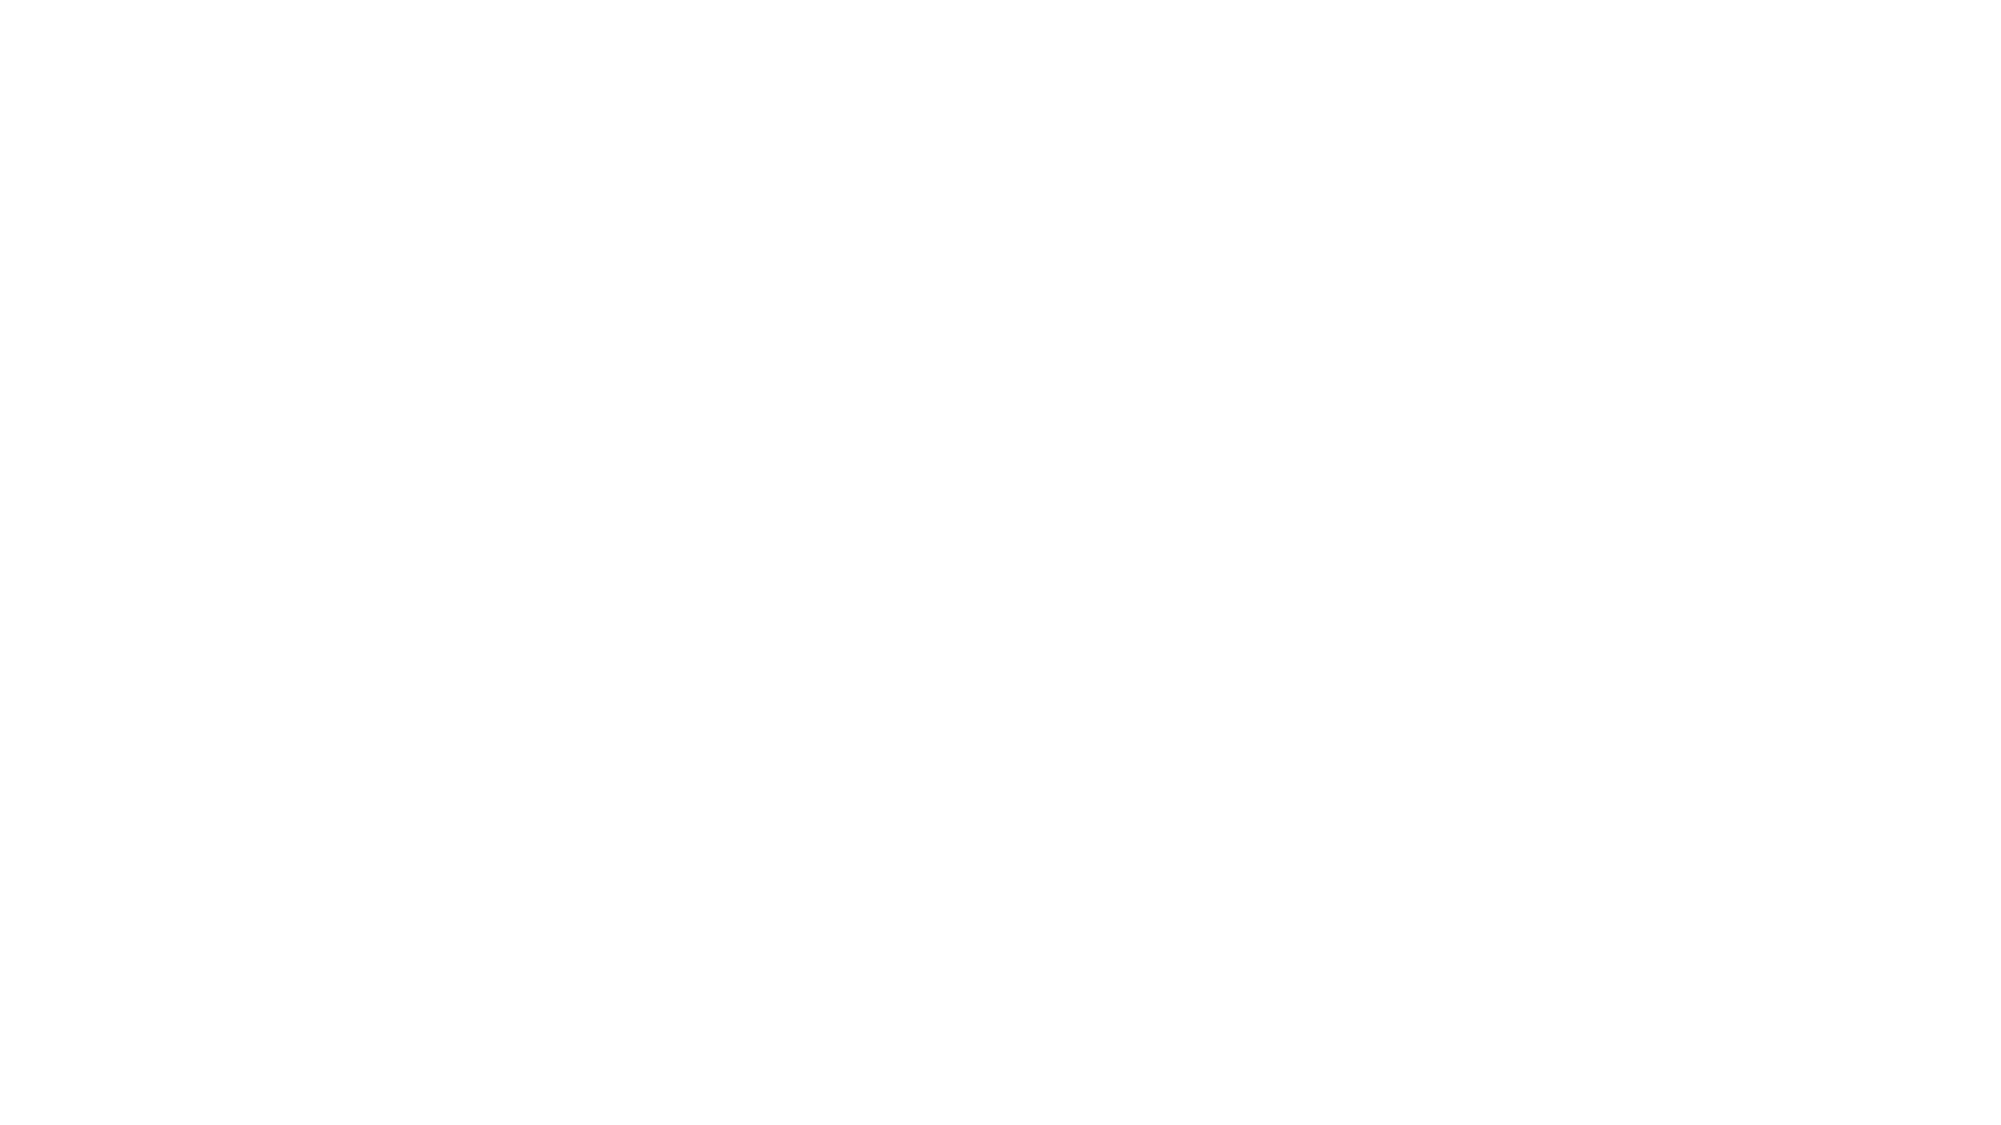

# Extension
Elle concerne uniquement les collègues qui n’ont pas encore de poste dans l’académie. Pour les entrants il est donc indispensable d’élargir les vœux à d’autres départements. Si vous n’obtenez pas votre département préféré, vers lequel est-ce « moins pire » d’aller ensuite ? Et si vous n’obtenez pas le 2e voulu quel serait le « moins pire » suivant ?
Pourquoi : cela vous permet de cibler les villes les moins inintéressantes pour vous. Exemple : Le Mans est à 1h de train de Nantes, donc plus proche en temps que la plupart des villes du 72, même si en km celles-ci sont plus proches.
Un collègue qui fait des vœux dans le 72 sera traité avant les collègues qui n’auraient fait aucun vœu dans ce département. (idem pour chaque département)
Un collègue qui n’obtiendrait aucun de ses vœux sera muté en extension, avec le barème le moins élevé obtenu.